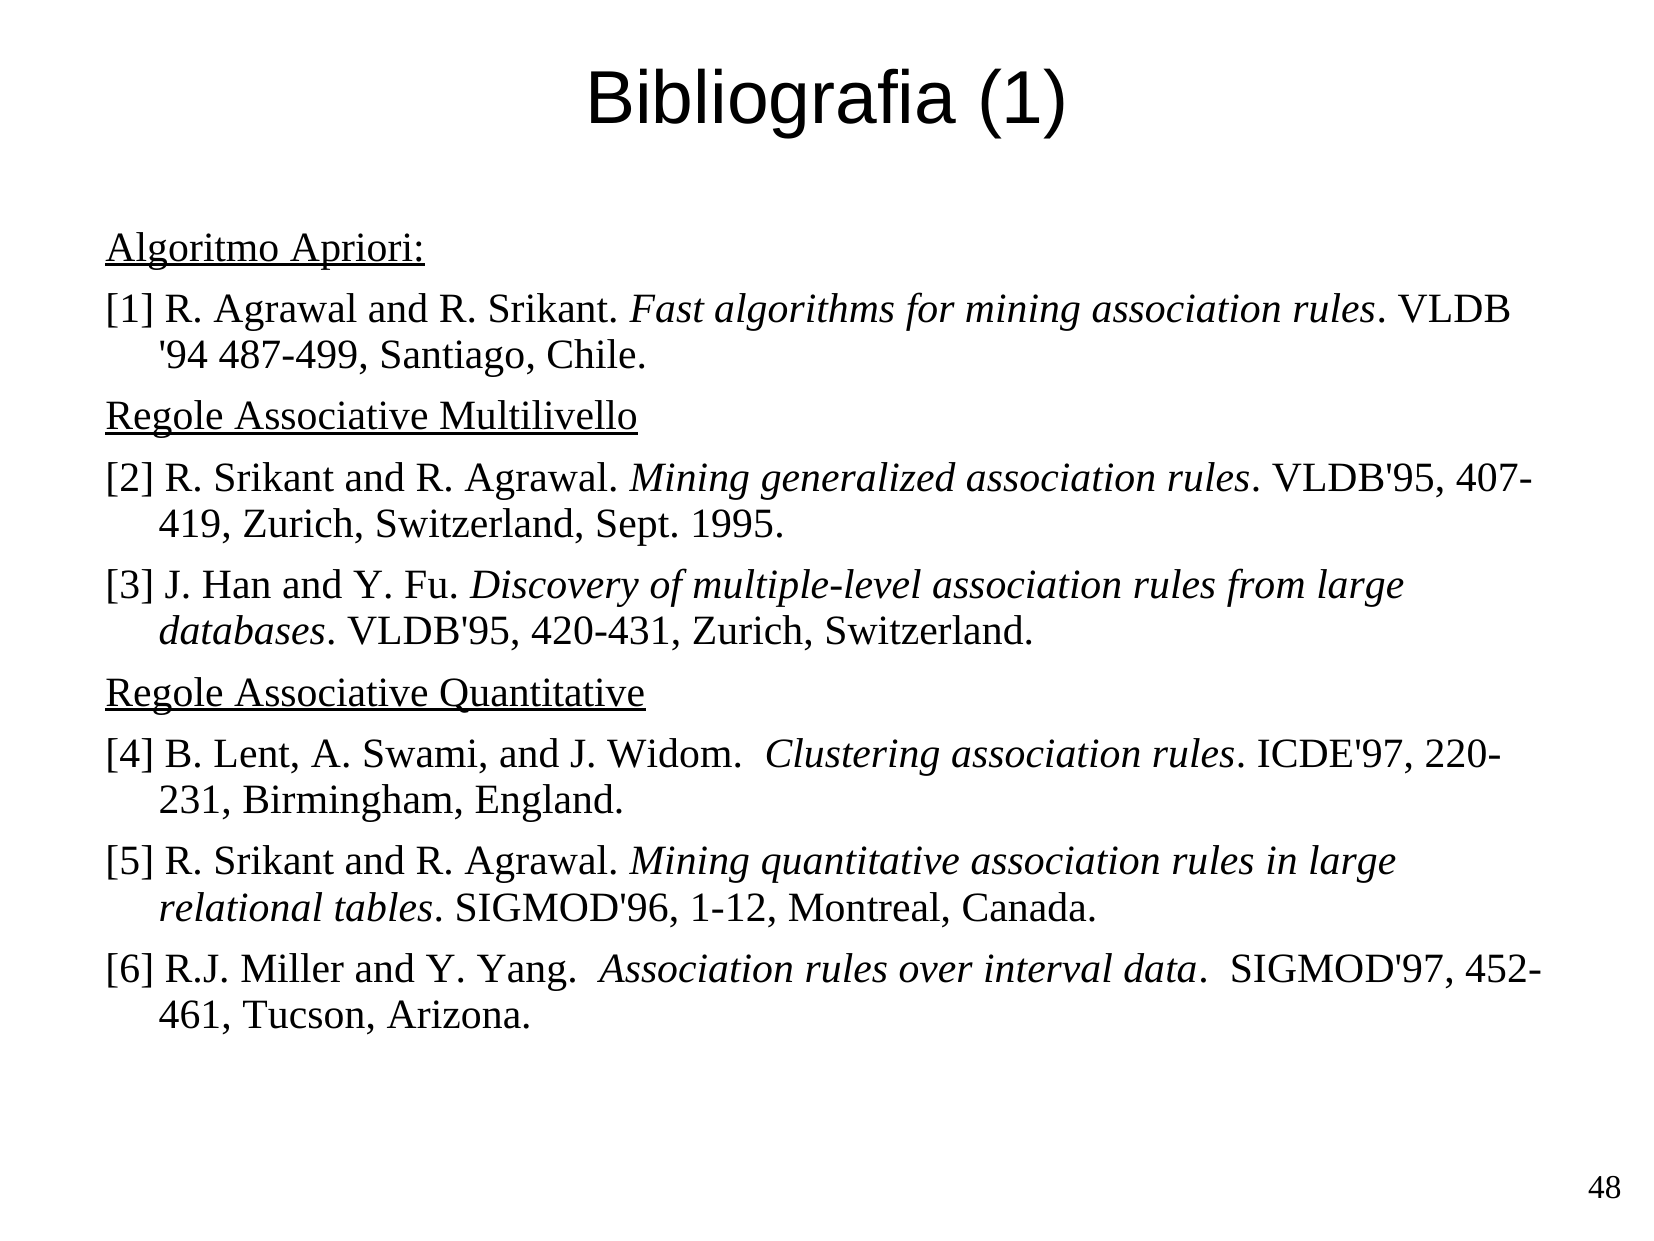

# Bibliografia (1)
Algoritmo Apriori:
[1] R. Agrawal and R. Srikant. Fast algorithms for mining association rules. VLDB '94 487-499, Santiago, Chile.
Regole Associative Multilivello
[2] R. Srikant and R. Agrawal. Mining generalized association rules. VLDB'95, 407-419, Zurich, Switzerland, Sept. 1995.
[3] J. Han and Y. Fu. Discovery of multiple-level association rules from large databases. VLDB'95, 420-431, Zurich, Switzerland.
Regole Associative Quantitative
[4] B. Lent, A. Swami, and J. Widom. Clustering association rules. ICDE'97, 220-231, Birmingham, England.
[5] R. Srikant and R. Agrawal. Mining quantitative association rules in large relational tables. SIGMOD'96, 1-12, Montreal, Canada.
[6] R.J. Miller and Y. Yang. Association rules over interval data. SIGMOD'97, 452-461, Tucson, Arizona.